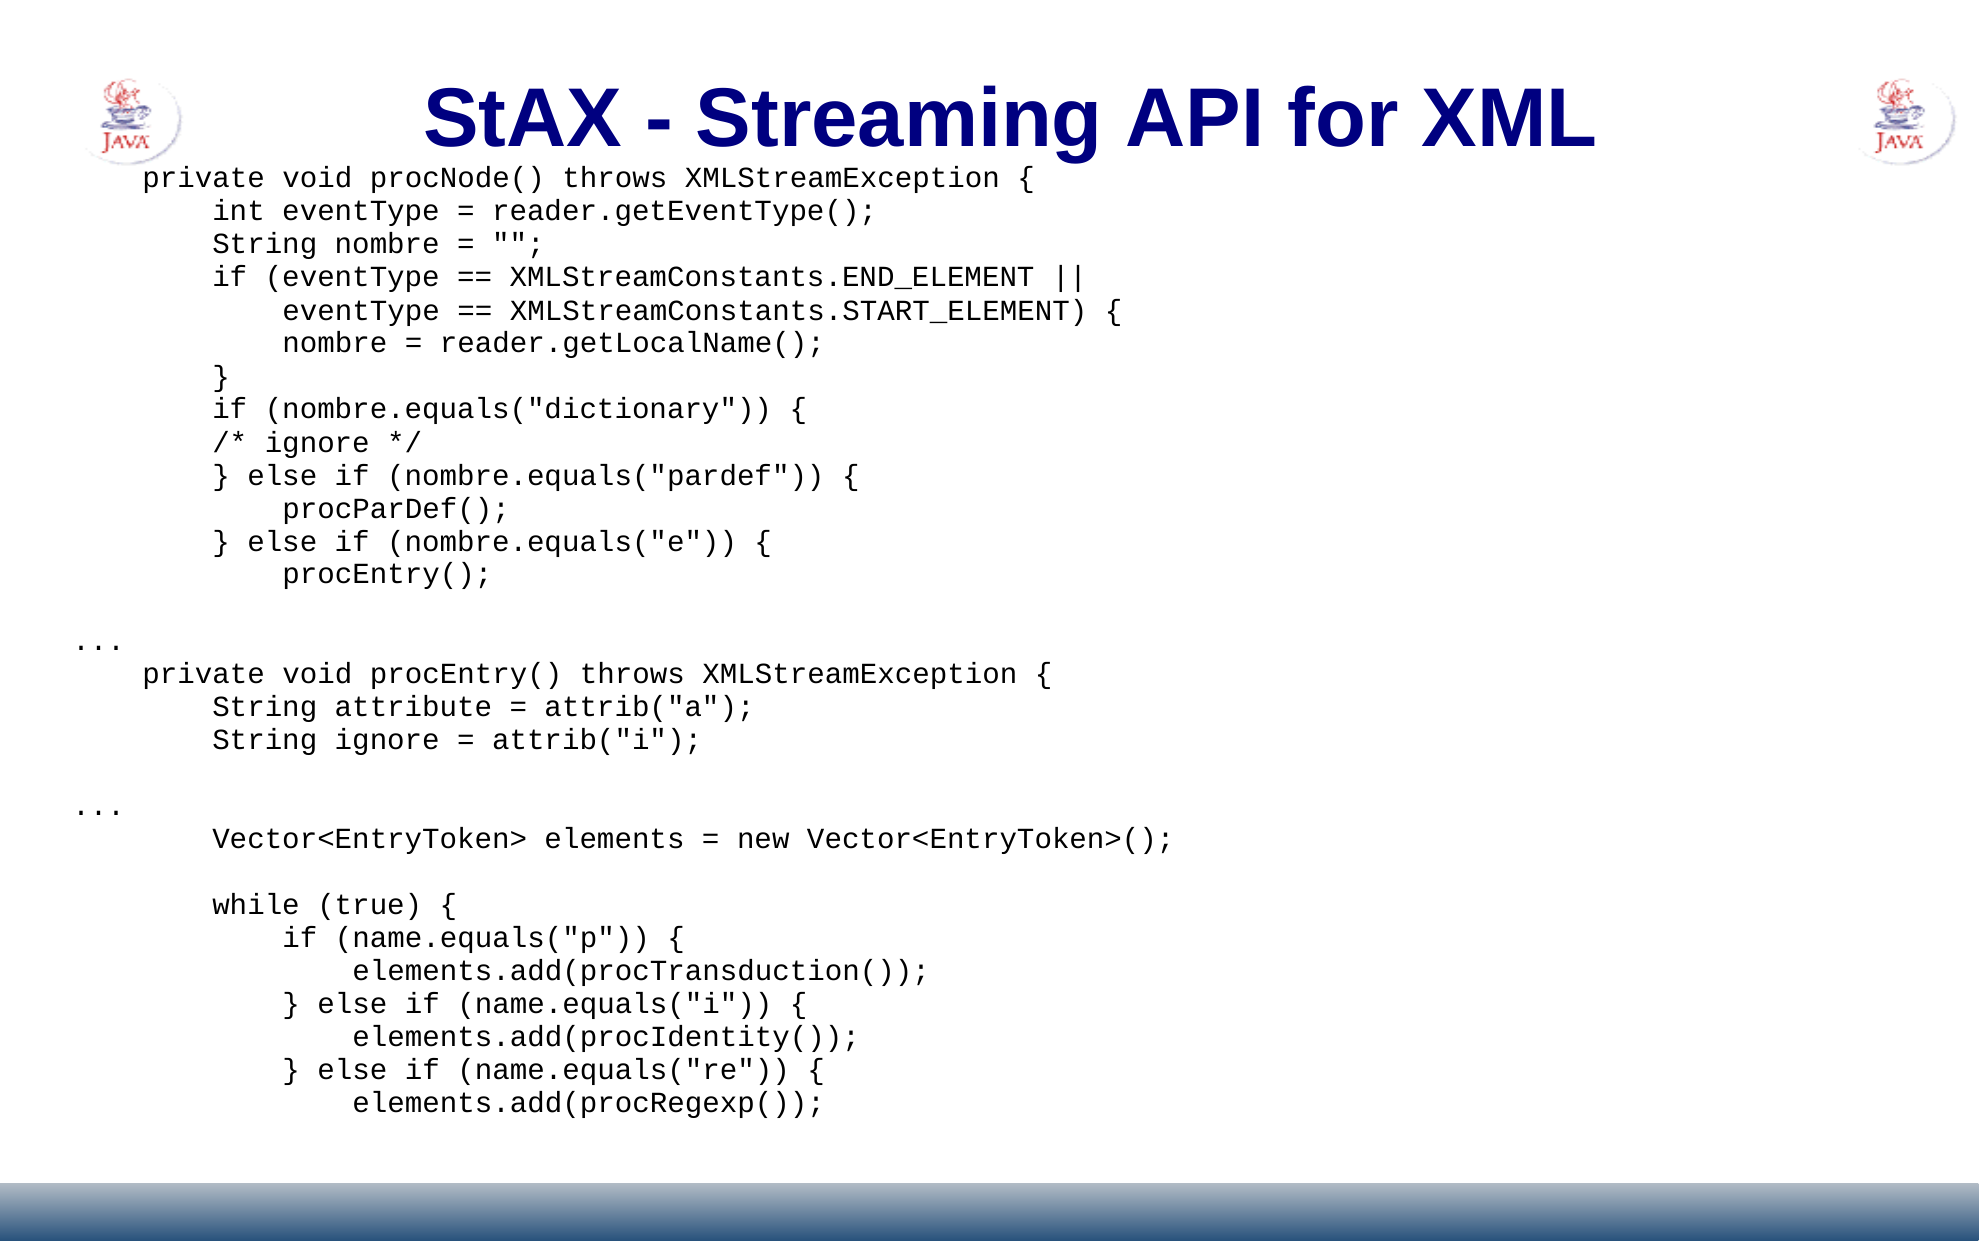

# StAX - Streaming API for XML
 private void procNode() throws XMLStreamException {
 int eventType = reader.getEventType();
 String nombre = "";
 if (eventType == XMLStreamConstants.END_ELEMENT ||
 eventType == XMLStreamConstants.START_ELEMENT) {
 nombre = reader.getLocalName();
 }
 if (nombre.equals("dictionary")) {
 /* ignore */
 } else if (nombre.equals("pardef")) {
 procParDef();
 } else if (nombre.equals("e")) {
 procEntry();
...
 private void procEntry() throws XMLStreamException {
 String attribute = attrib("a");
 String ignore = attrib("i");
...
 Vector<EntryToken> elements = new Vector<EntryToken>();
 while (true) {
 if (name.equals("p")) {
 elements.add(procTransduction());
 } else if (name.equals("i")) {
 elements.add(procIdentity());
 } else if (name.equals("re")) {
 elements.add(procRegexp());